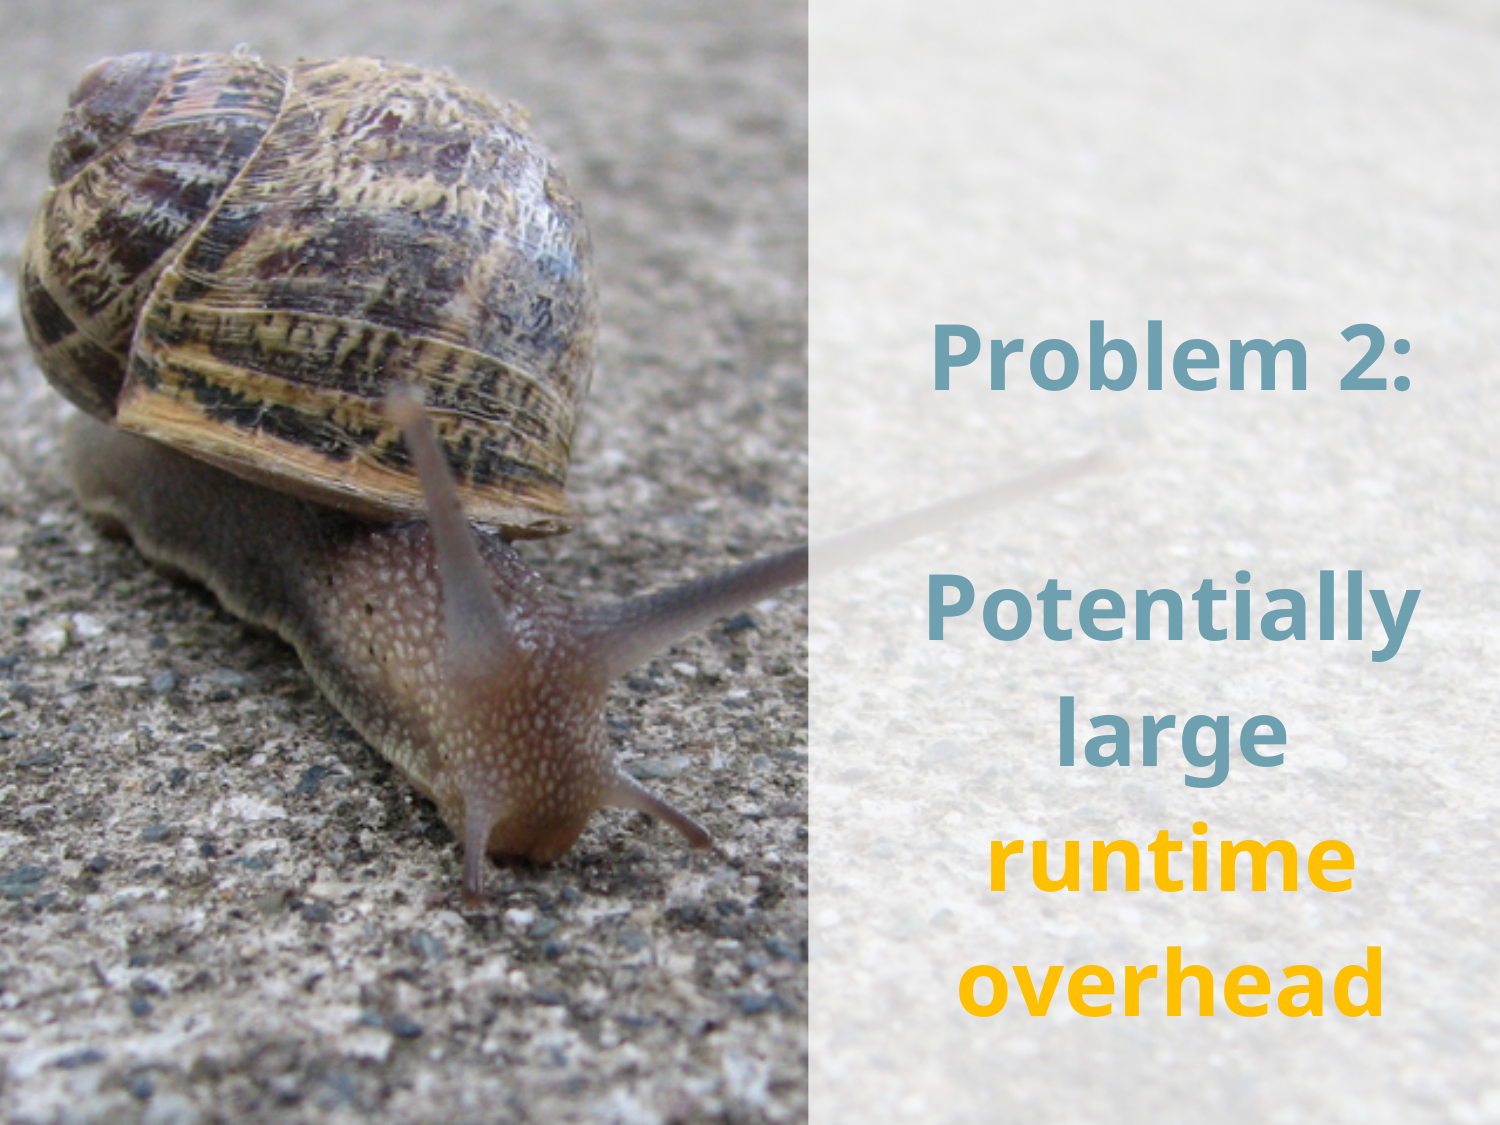

Problem 2:
Potentially large
runtime overhead
22